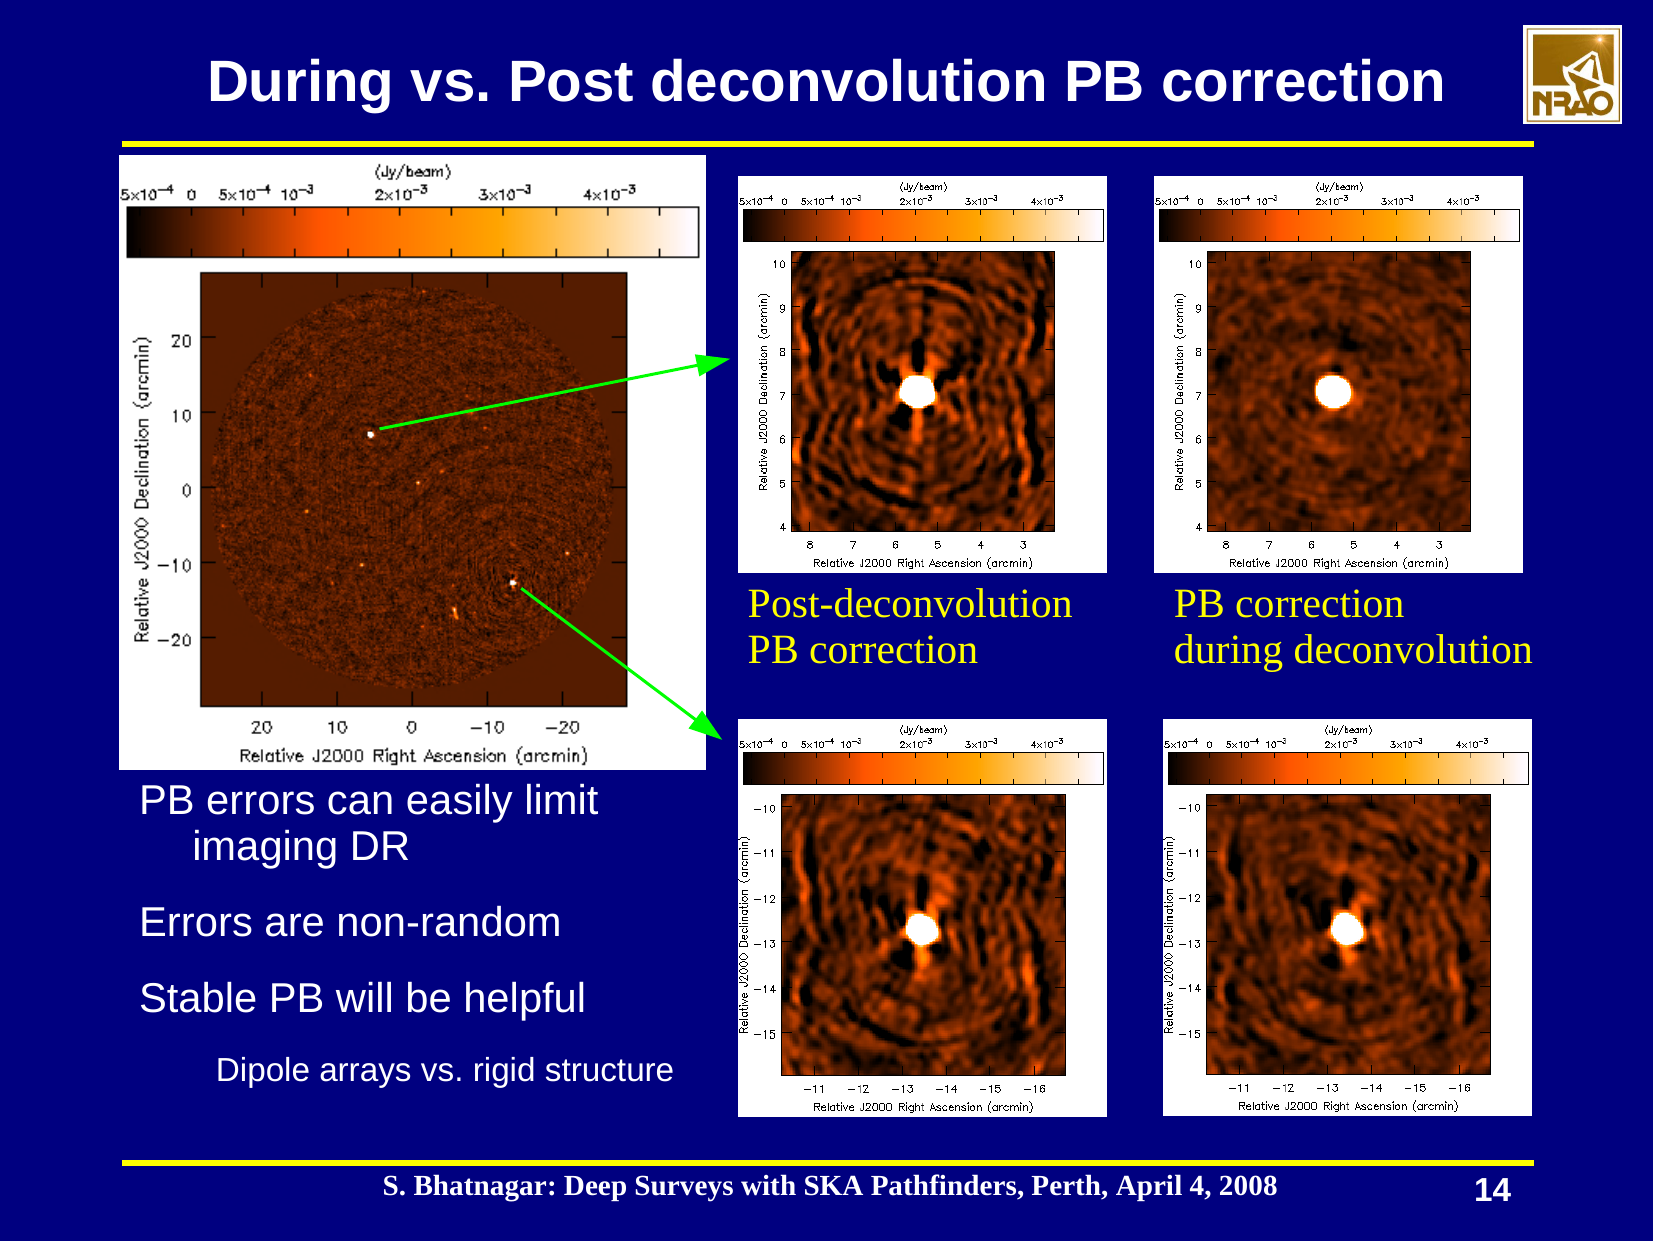

# During vs. Post deconvolution PB correction
Post-deconvolution
PB correction
PB correction
during deconvolution
PB errors can easily limit imaging DR
Errors are non-random
Stable PB will be helpful
Dipole arrays vs. rigid structure